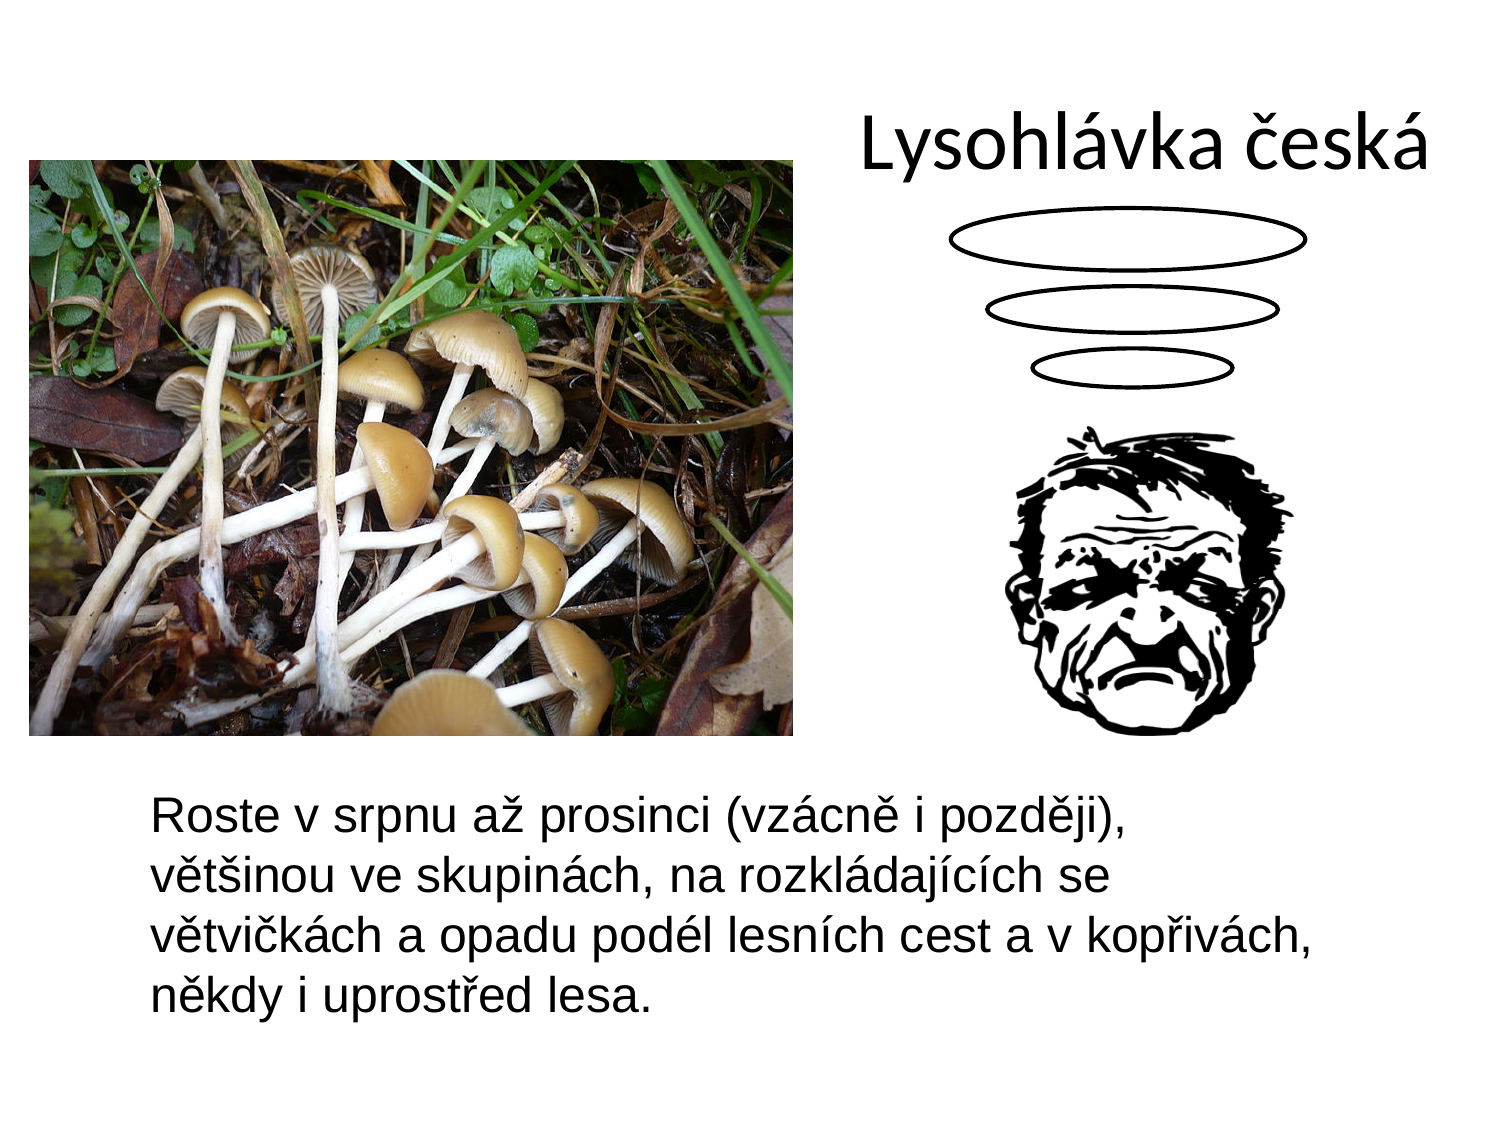

Lysohlávka česká
Roste v srpnu až prosinci (vzácně i později), většinou ve skupinách, na rozkládajících se větvičkách a opadu podél lesních cest a v kopřivách, někdy i uprostřed lesa.